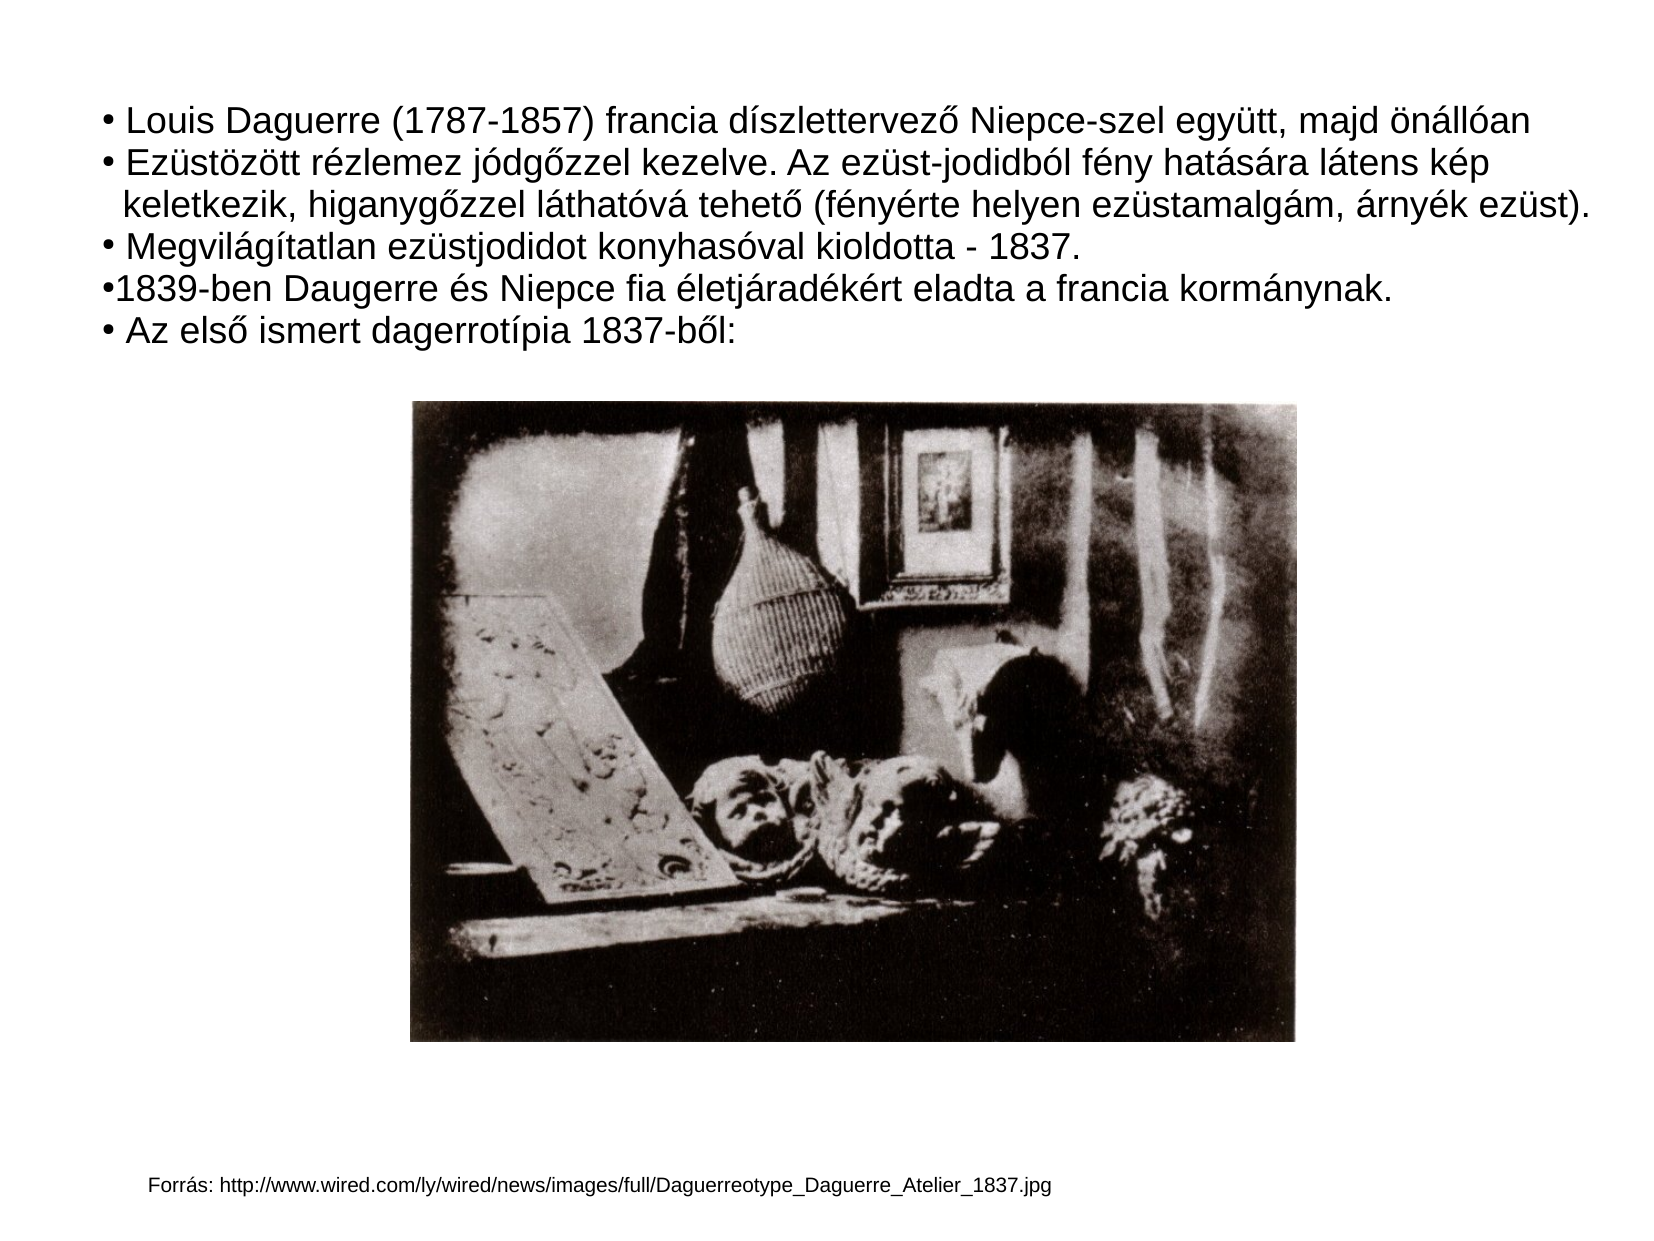

Louis Daguerre (1787-1857) francia díszlettervező Niepce-szel együtt, majd önállóan
 Ezüstözött rézlemez jódgőzzel kezelve. Az ezüst-jodidból fény hatására látens kép
 keletkezik, higanygőzzel láthatóvá tehető (fényérte helyen ezüstamalgám, árnyék ezüst).
 Megvilágítatlan ezüstjodidot konyhasóval kioldotta - 1837.
1839-ben Daugerre és Niepce fia életjáradékért eladta a francia kormánynak.
 Az első ismert dagerrotípia 1837-ből:
Forrás: http://www.wired.com/ly/wired/news/images/full/Daguerreotype_Daguerre_Atelier_1837.jpg